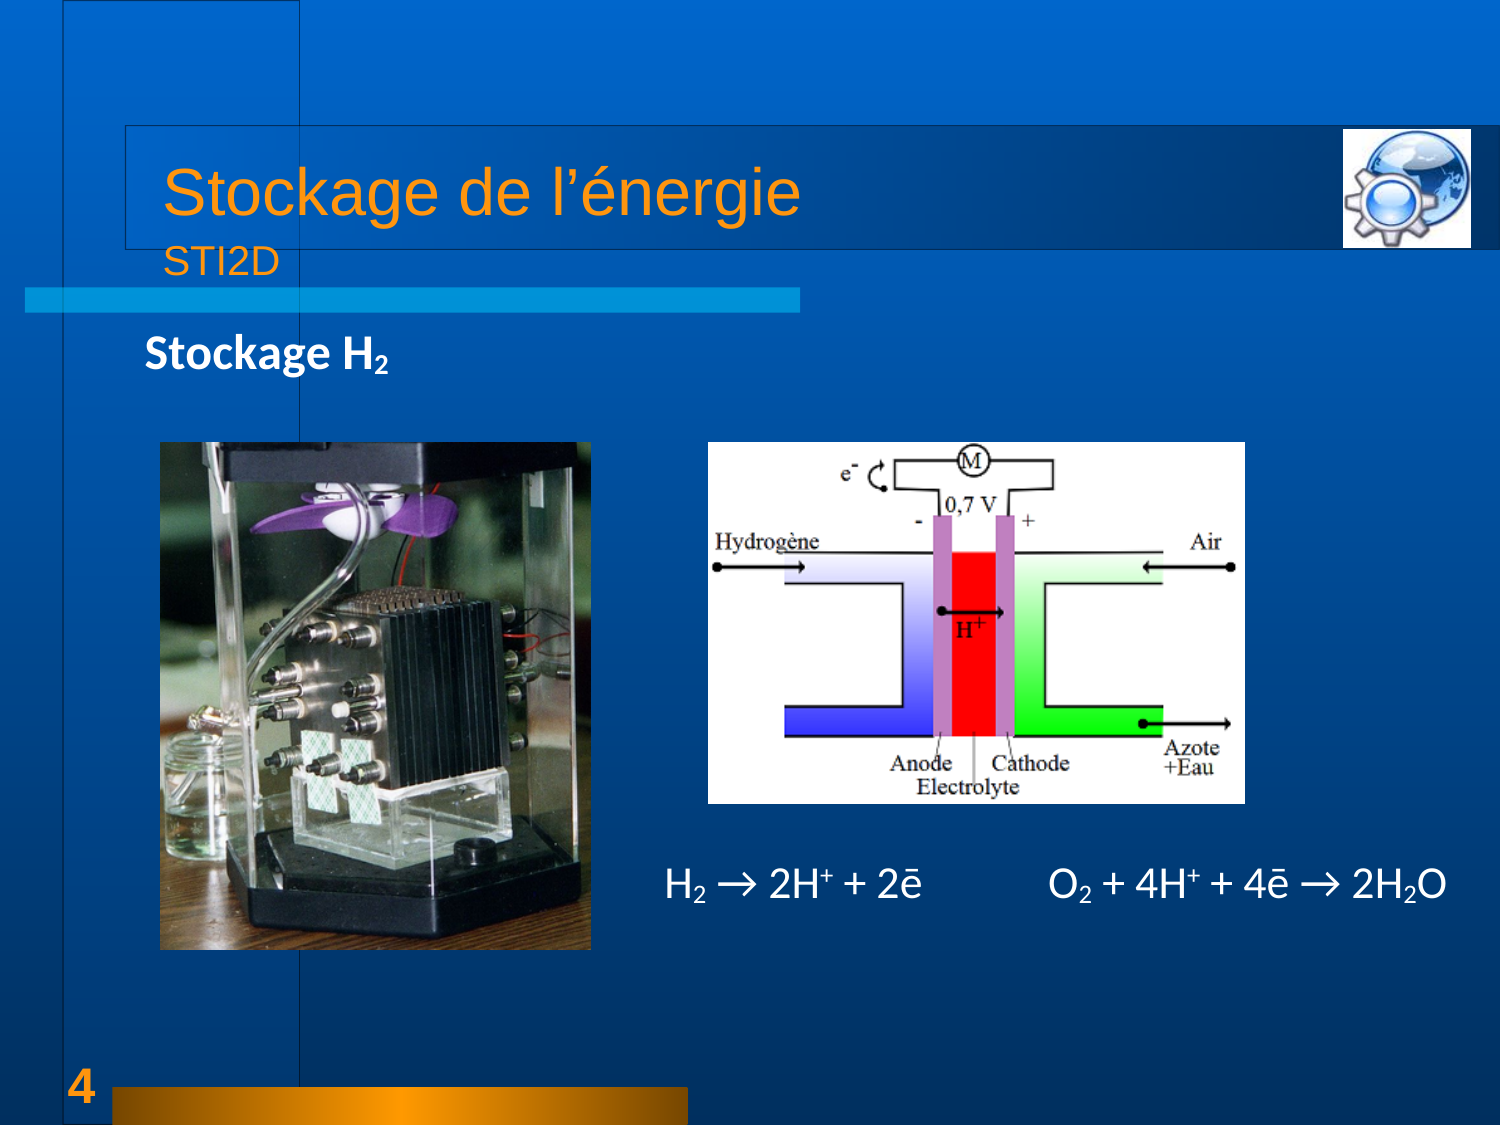

Stockage H2
H2 → 2H+ + 2ē
O2 + 4H+ + 4ē → 2H2O